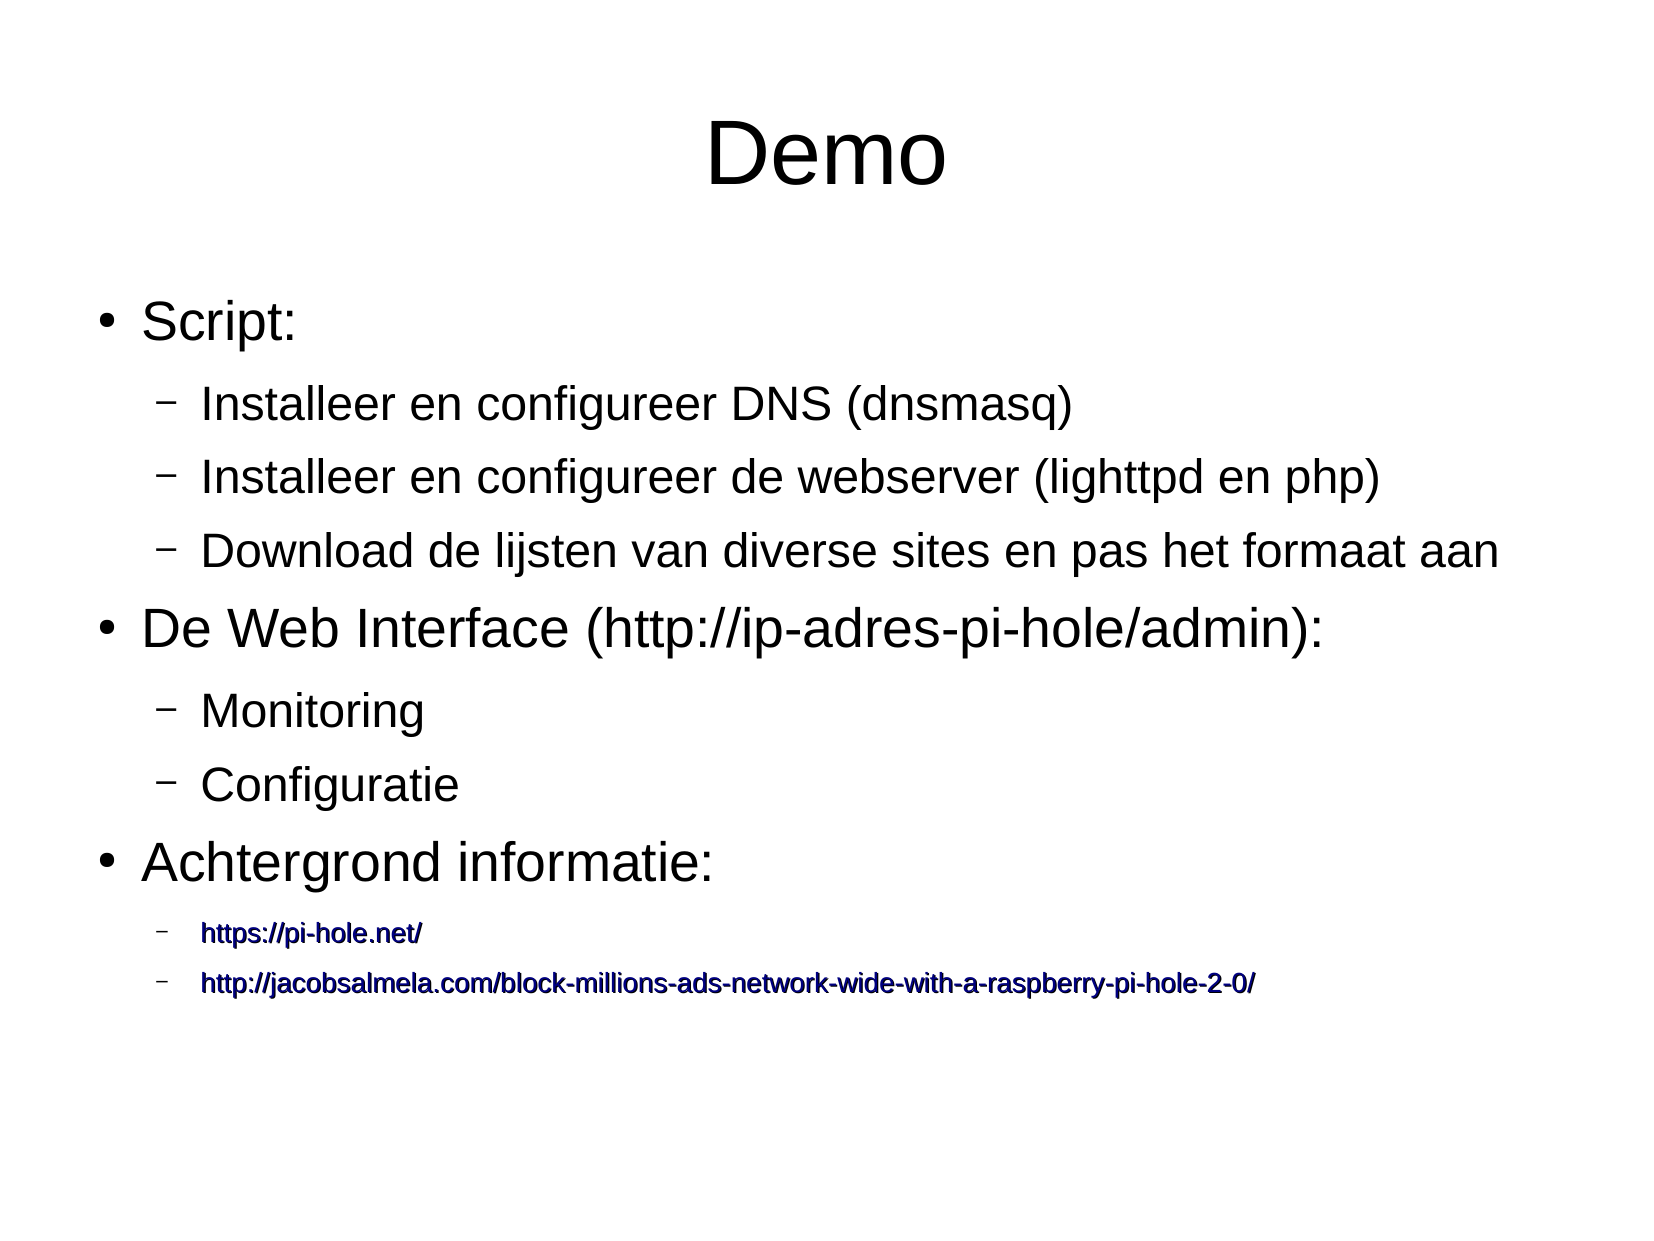

# Demo
Script:
Installeer en configureer DNS (dnsmasq)
Installeer en configureer de webserver (lighttpd en php)
Download de lijsten van diverse sites en pas het formaat aan
De Web Interface (http://ip-adres-pi-hole/admin):
Monitoring
Configuratie
Achtergrond informatie:
https://pi-hole.net/
http://jacobsalmela.com/block-millions-ads-network-wide-with-a-raspberry-pi-hole-2-0/